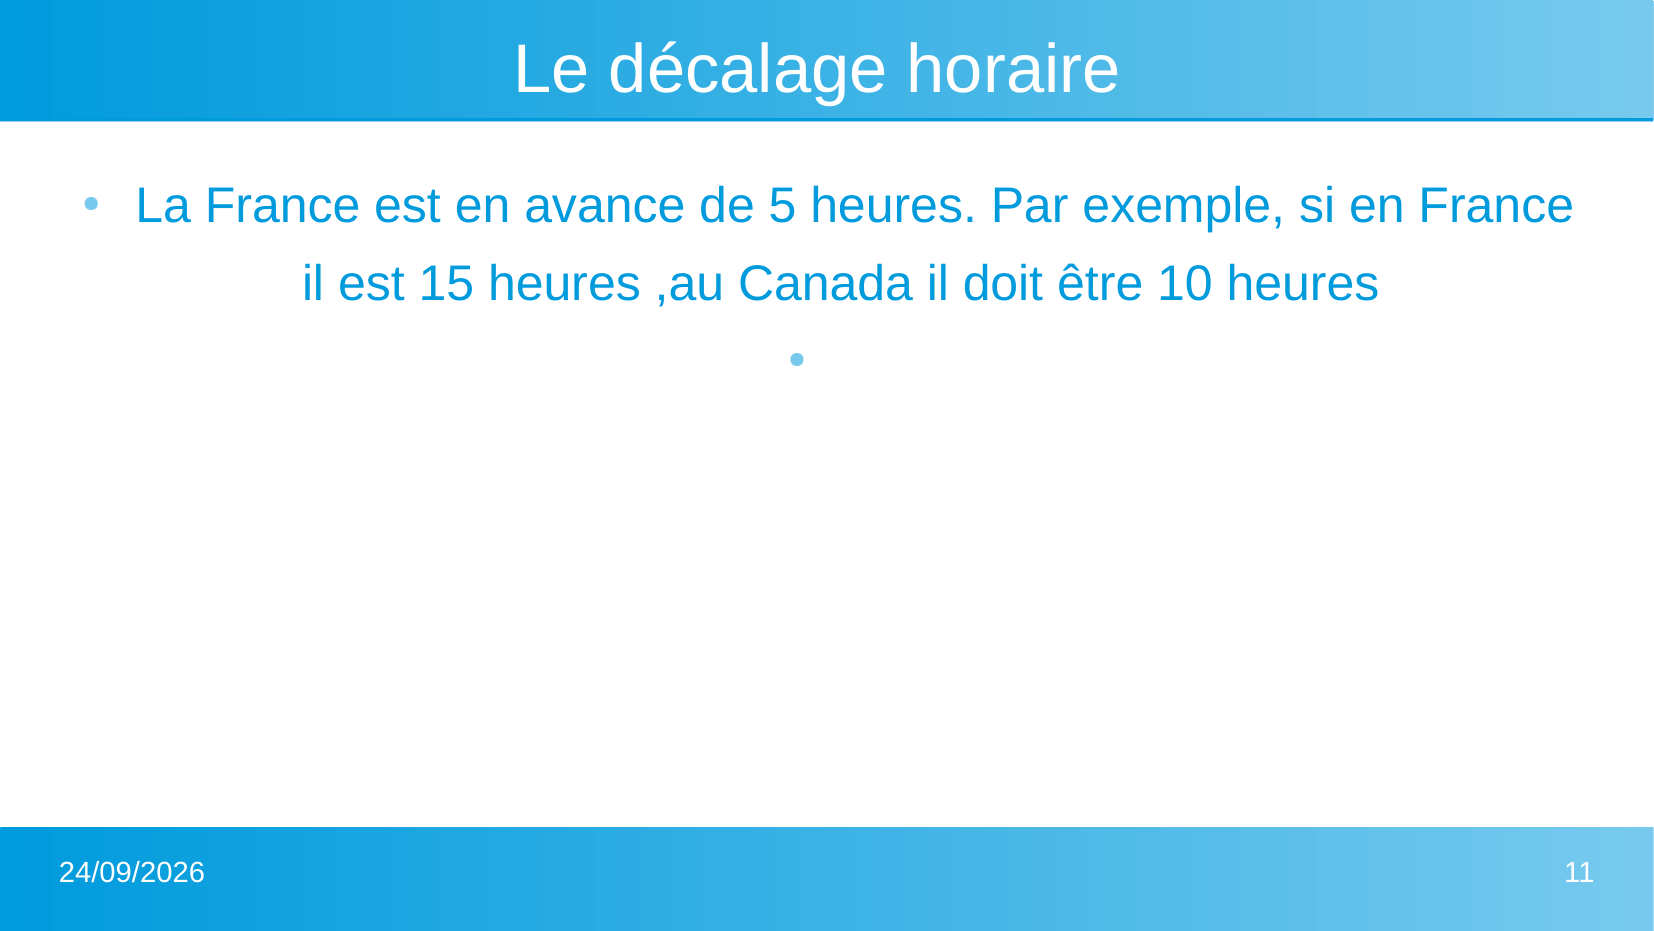

# Le décalage horaire
La France est en avance de 5 heures. Par exemple, si en France
il est 15 heures ,au Canada il doit être 10 heures
11